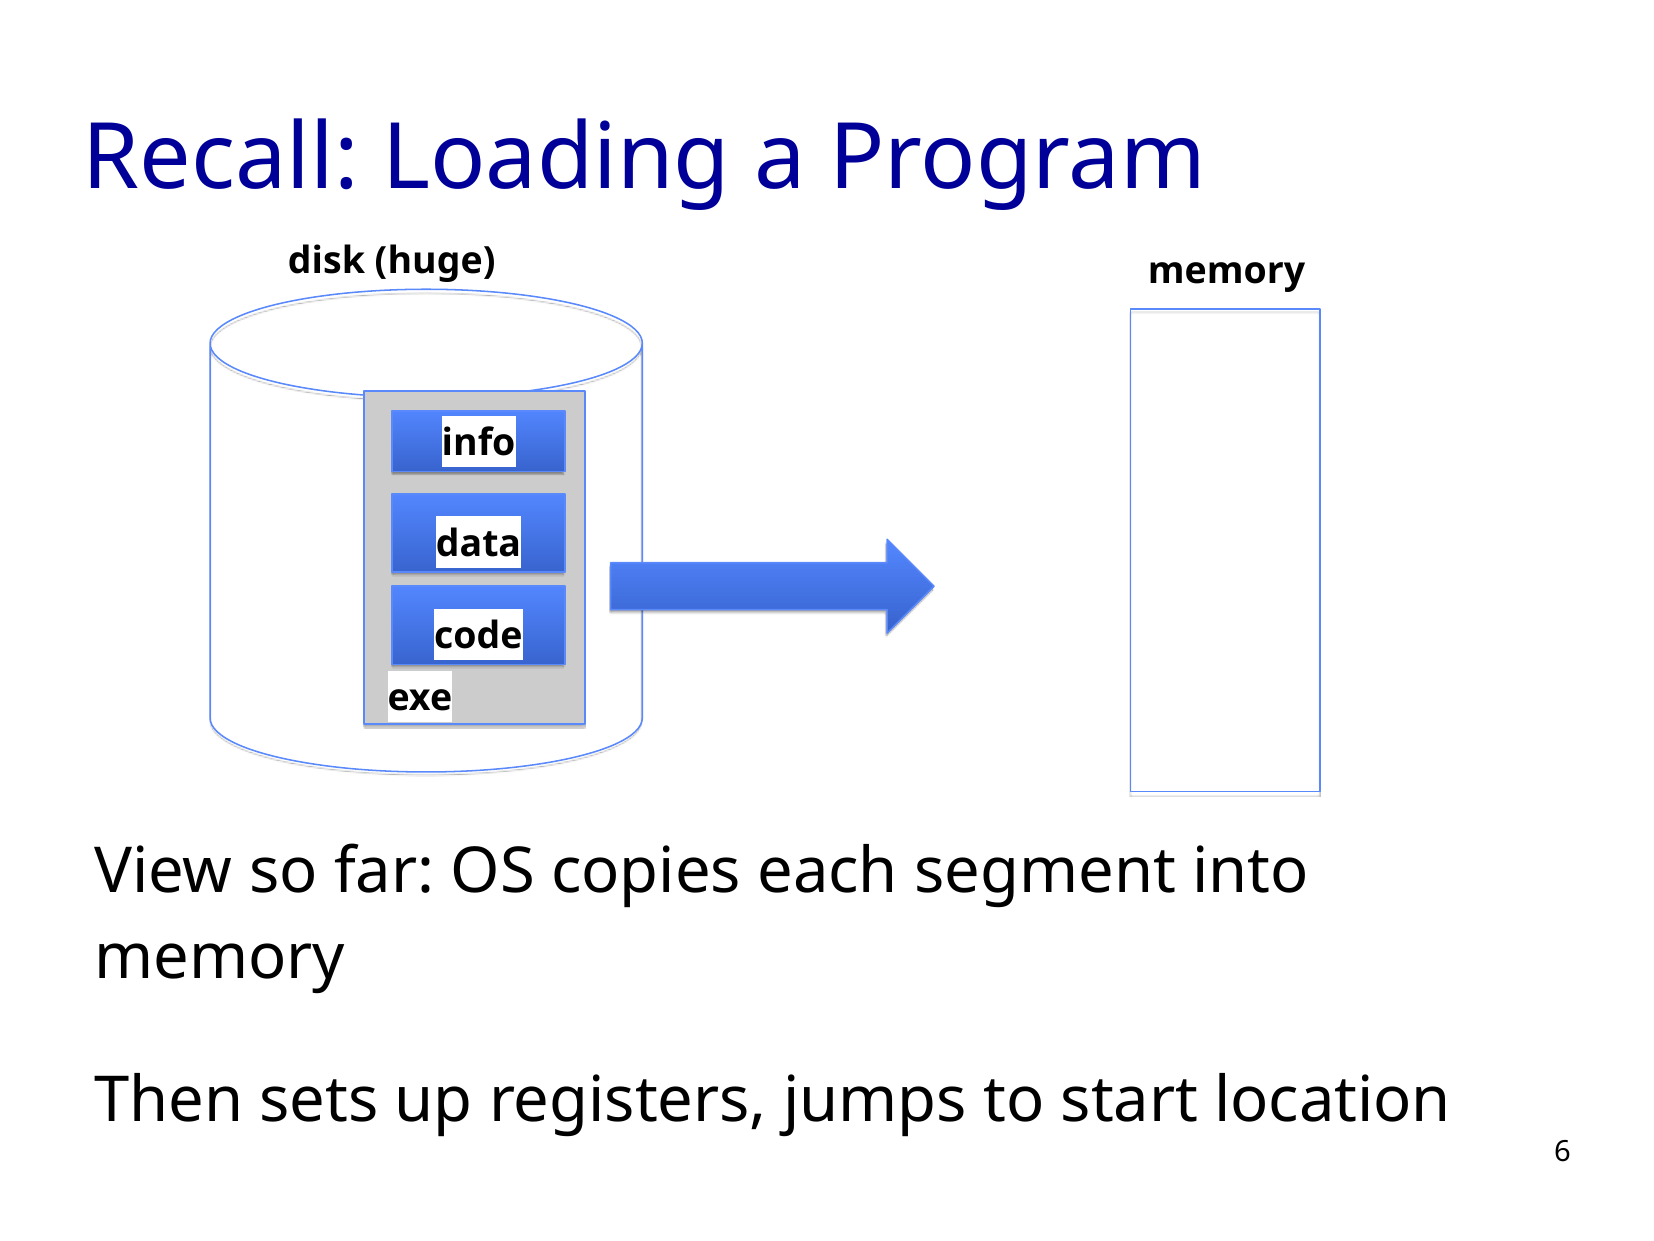

# Recall: Loading a Program
disk (huge)
memory
info
data
code
exe
View so far: OS copies each segment into memory
Then sets up registers, jumps to start location
6